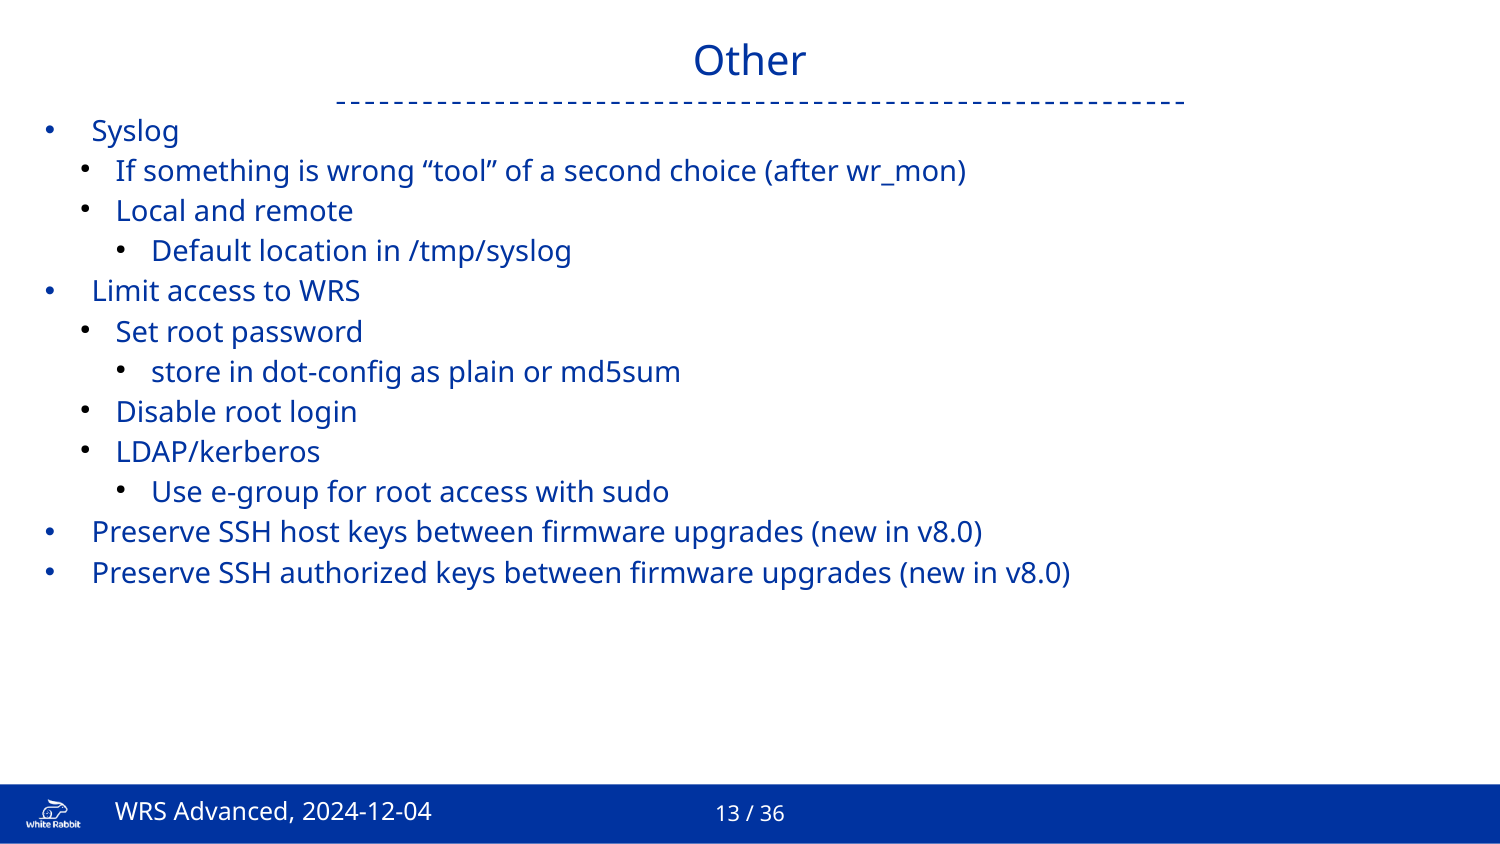

# Other
Syslog
If something is wrong “tool” of a second choice (after wr_mon)
Local and remote
Default location in /tmp/syslog
Limit access to WRS
Set root password
store in dot-config as plain or md5sum
Disable root login
LDAP/kerberos
Use e-group for root access with sudo
Preserve SSH host keys between firmware upgrades (new in v8.0)
Preserve SSH authorized keys between firmware upgrades (new in v8.0)
WRS Advanced, 2024-12-04